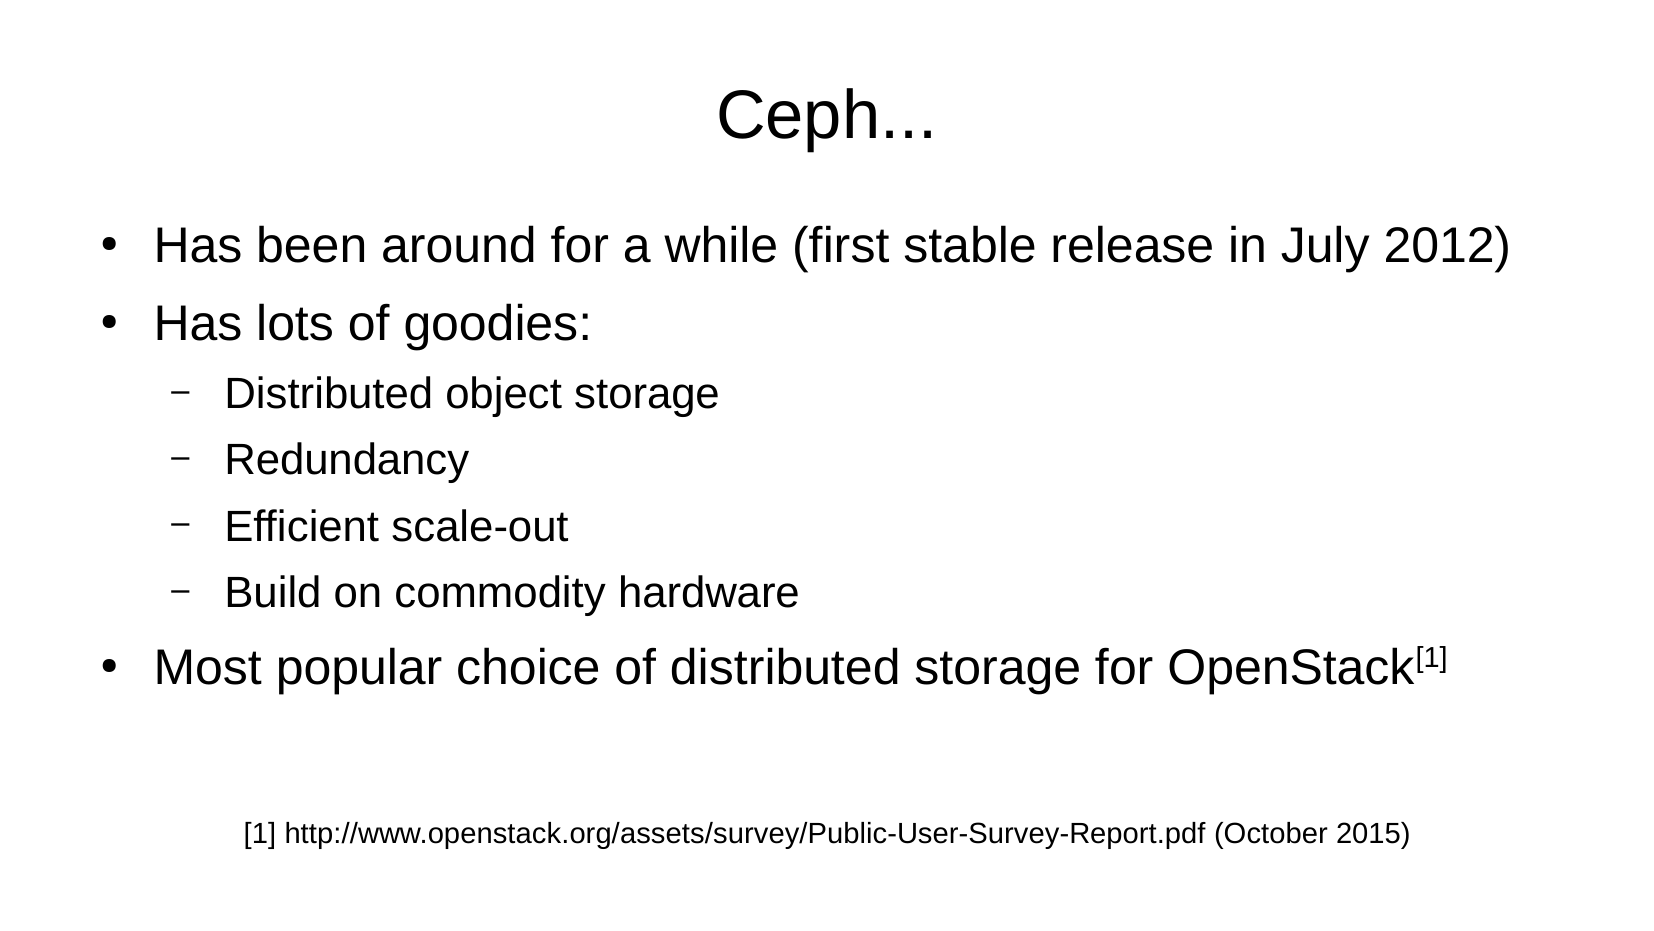

# Ceph...
Has been around for a while (first stable release in July 2012)
Has lots of goodies:
Distributed object storage
Redundancy
Efficient scale-out
Build on commodity hardware
Most popular choice of distributed storage for OpenStack[1]
[1] http://www.openstack.org/assets/survey/Public-User-Survey-Report.pdf (October 2015)